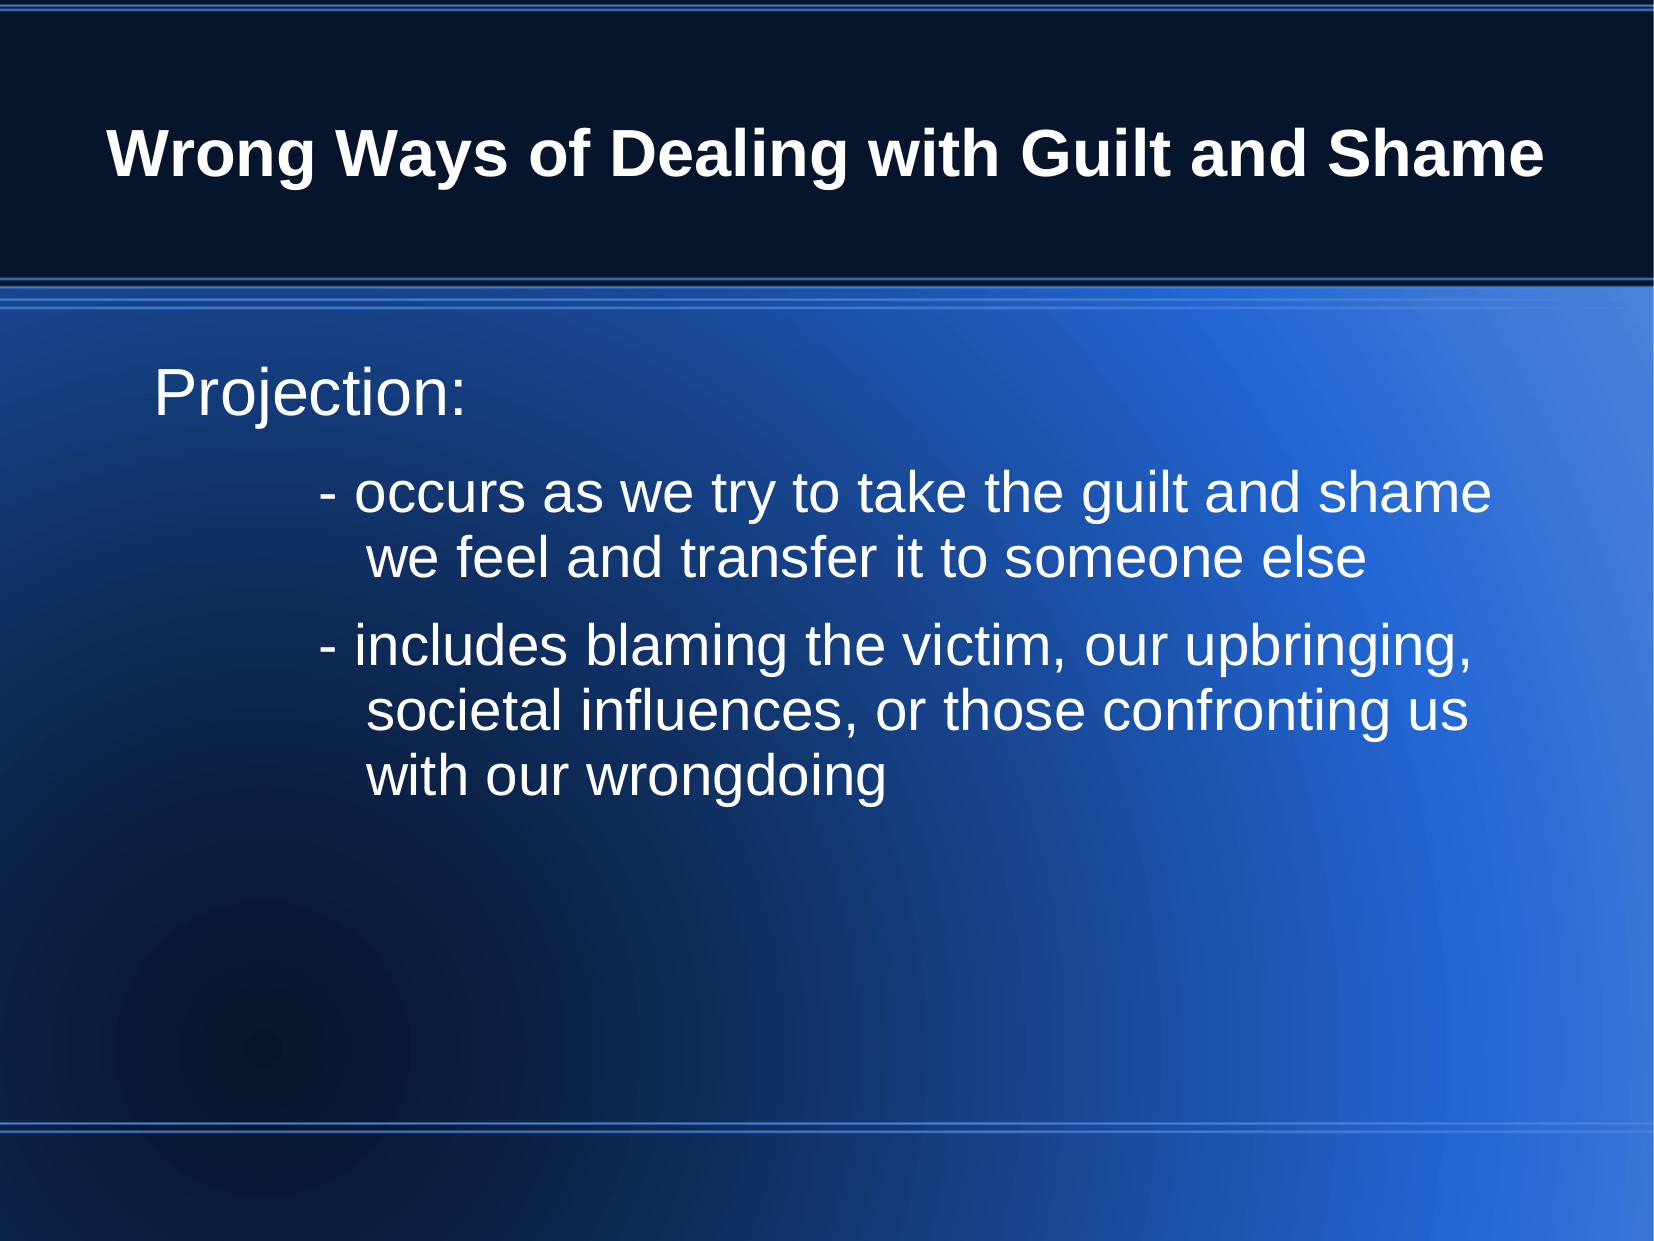

# Wrong Ways of Dealing with Guilt and Shame
Projection:
- occurs as we try to take the guilt and shame we feel and transfer it to someone else
- includes blaming the victim, our upbringing, societal influences, or those confronting us with our wrongdoing